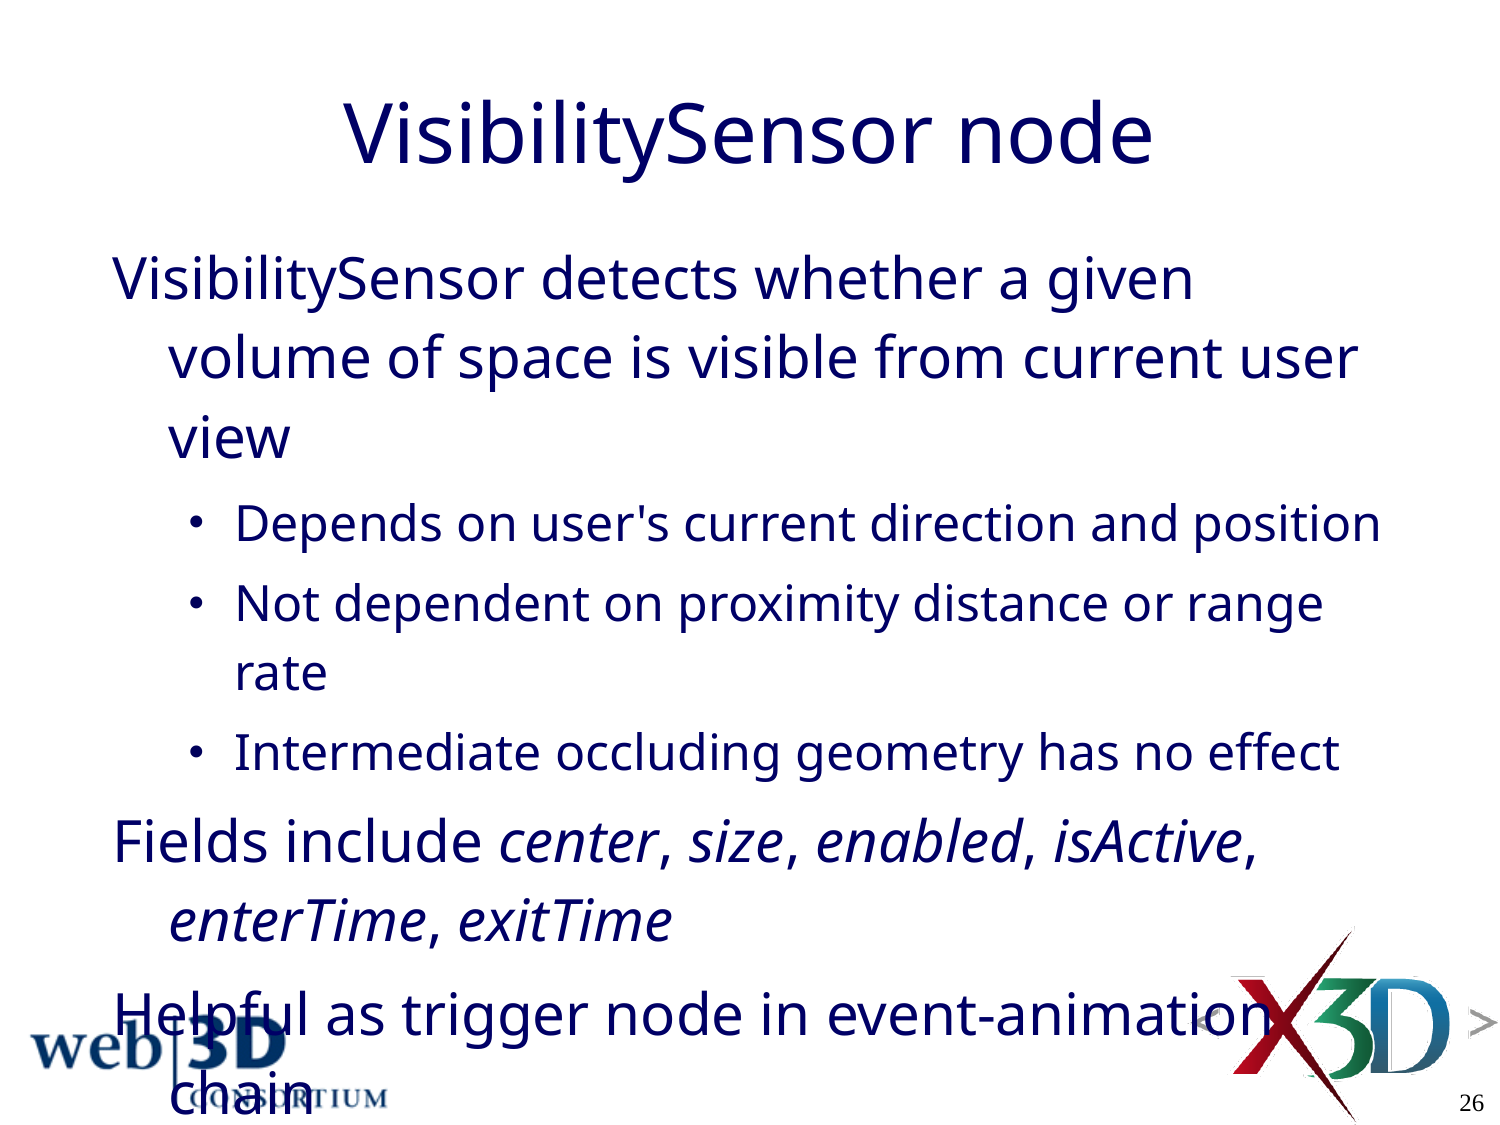

# VisibilitySensor node
VisibilitySensor detects whether a given volume of space is visible from current user view
Depends on user's current direction and position
Not dependent on proximity distance or range rate
Intermediate occluding geometry has no effect
Fields include center, size, enabled, isActive, enterTime, exitTime
Helpful as trigger node in event-animation chain
Can delay animations until user is able and ready to view them